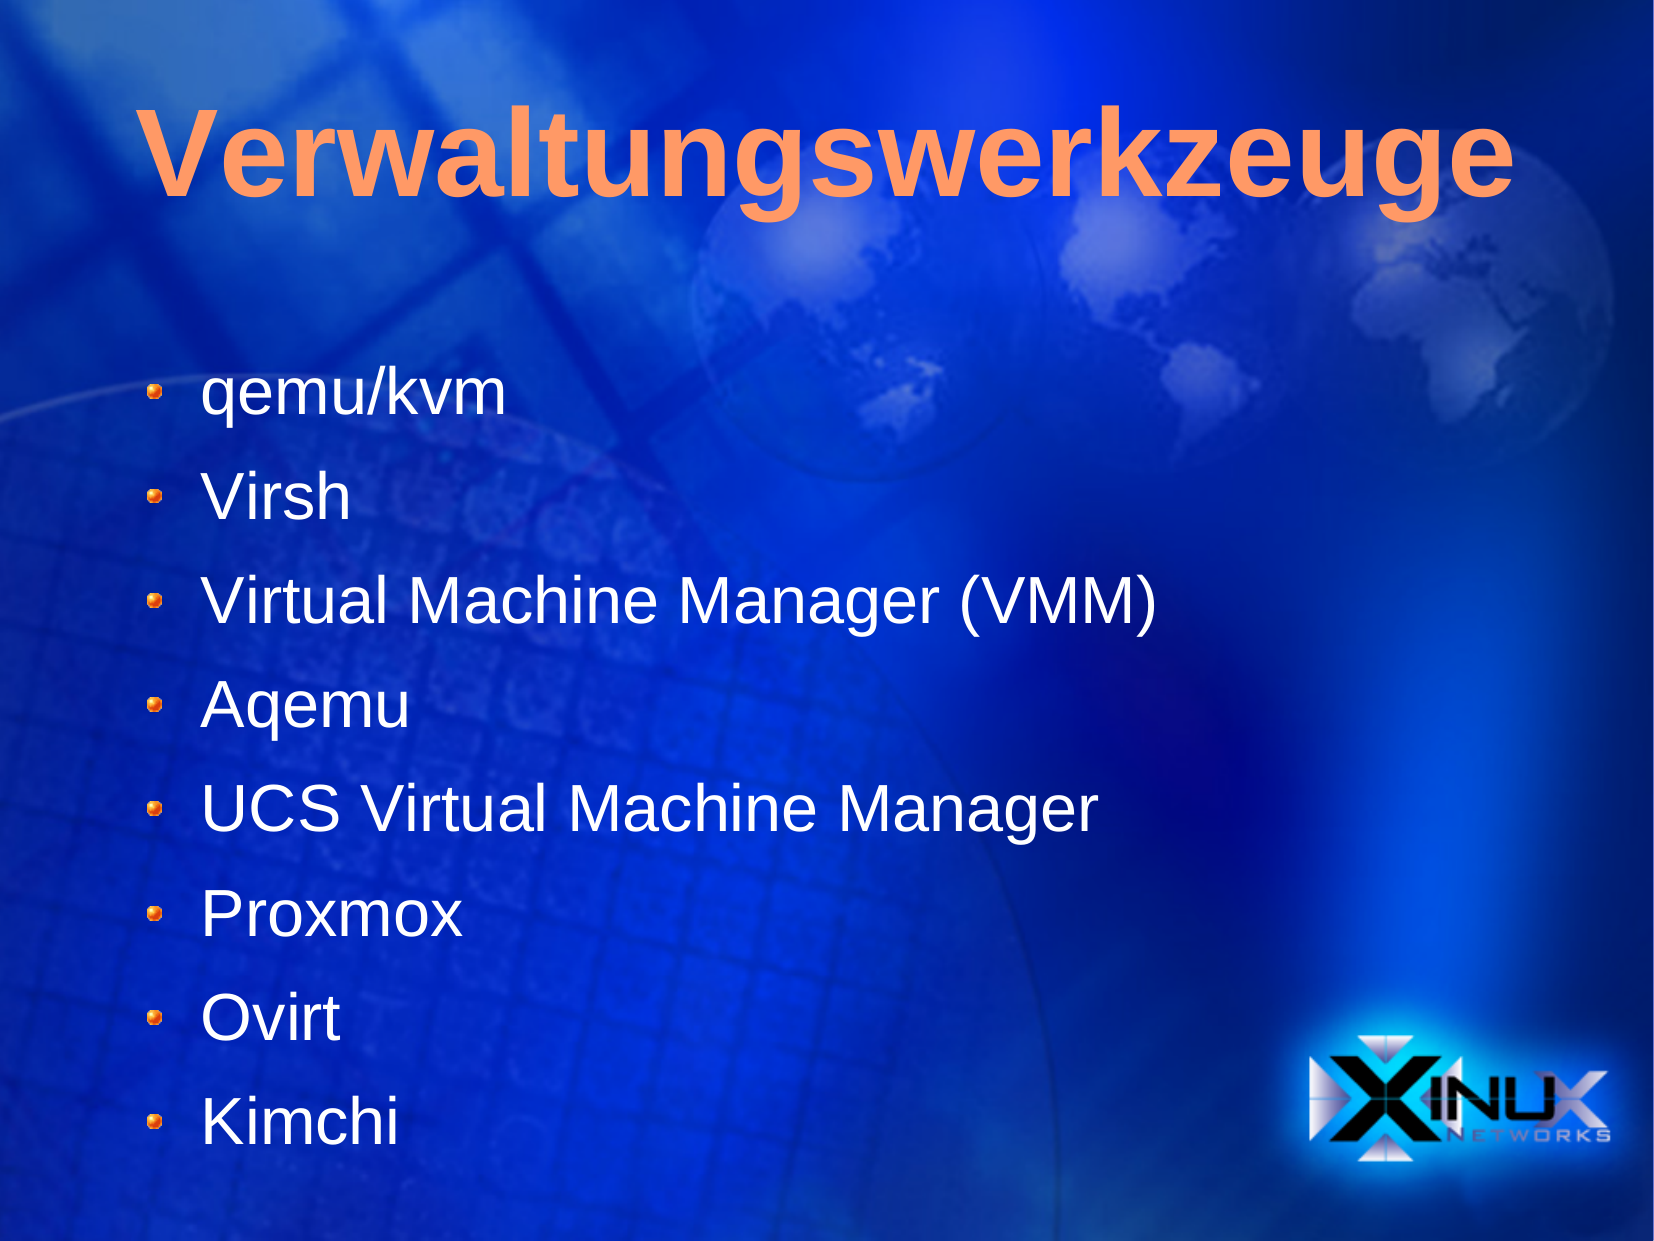

# Verwaltungswerkzeuge
qemu/kvm
Virsh
Virtual Machine Manager (VMM)
Aqemu
UCS Virtual Machine Manager
Proxmox
Ovirt
Kimchi